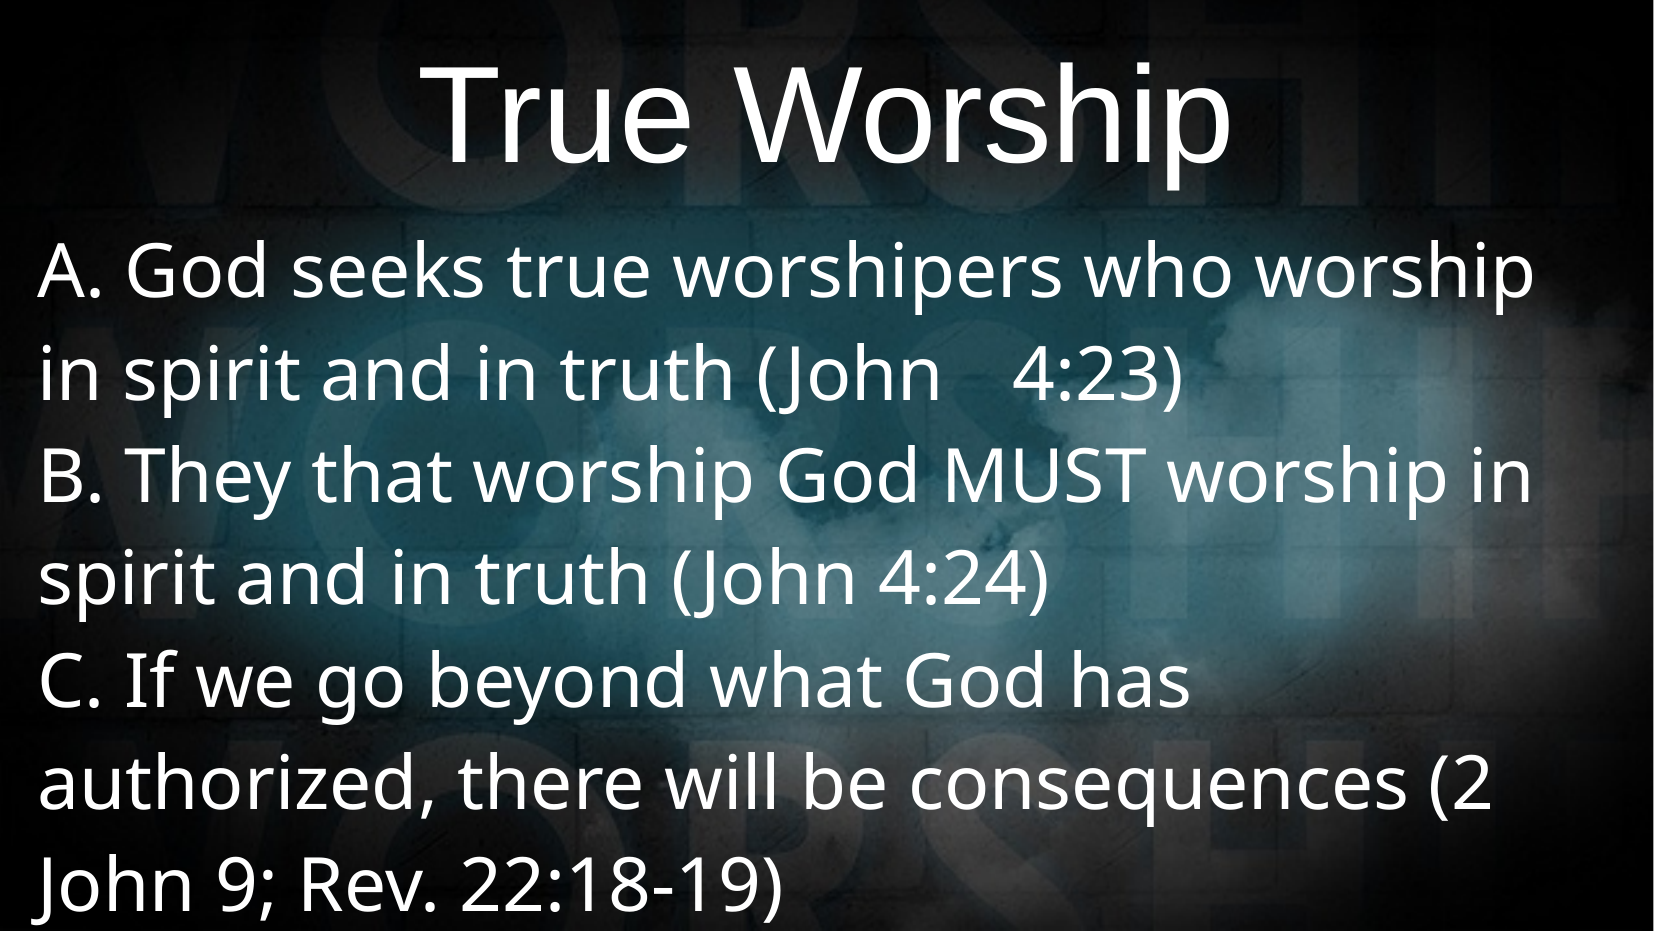

# True Worship
A. God seeks true worshipers who worship in spirit and in truth (John 	4:23)
B. They that worship God MUST worship in spirit and in truth (John 4:24)
C. If we go beyond what God has authorized, there will be consequences (2 John 9; Rev. 22:18-19)